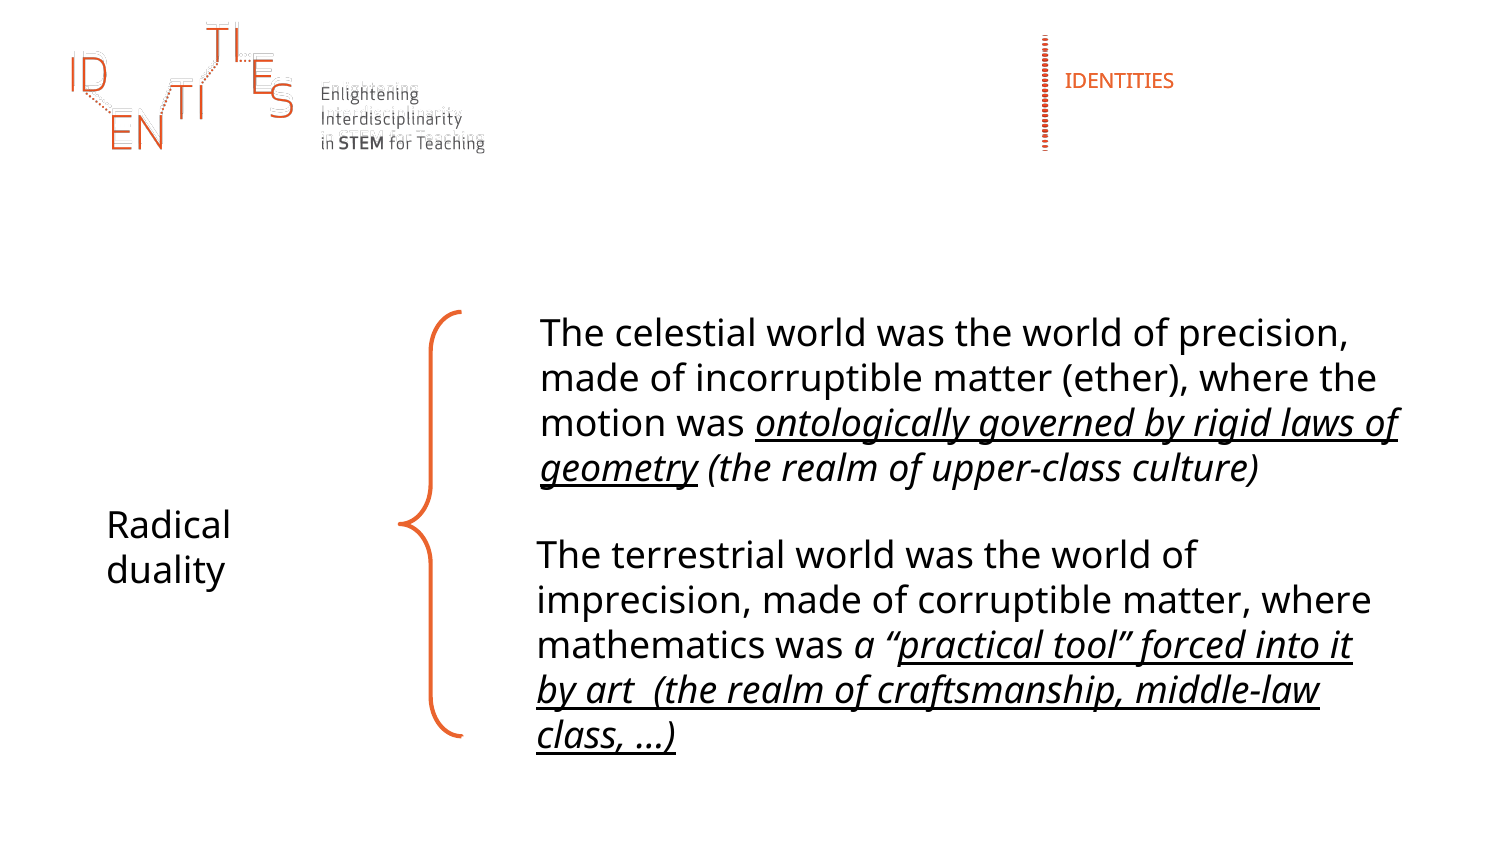

IDENTITIES
IDENTITIES
The celestial world was the world of precision, made of incorruptible matter (ether), where the motion was ontologically governed by rigid laws of geometry (the realm of upper-class culture)
Radical duality
The terrestrial world was the world of imprecision, made of corruptible matter, where mathematics was a “practical tool” forced into it by art (the realm of craftsmanship, middle-law class, …)